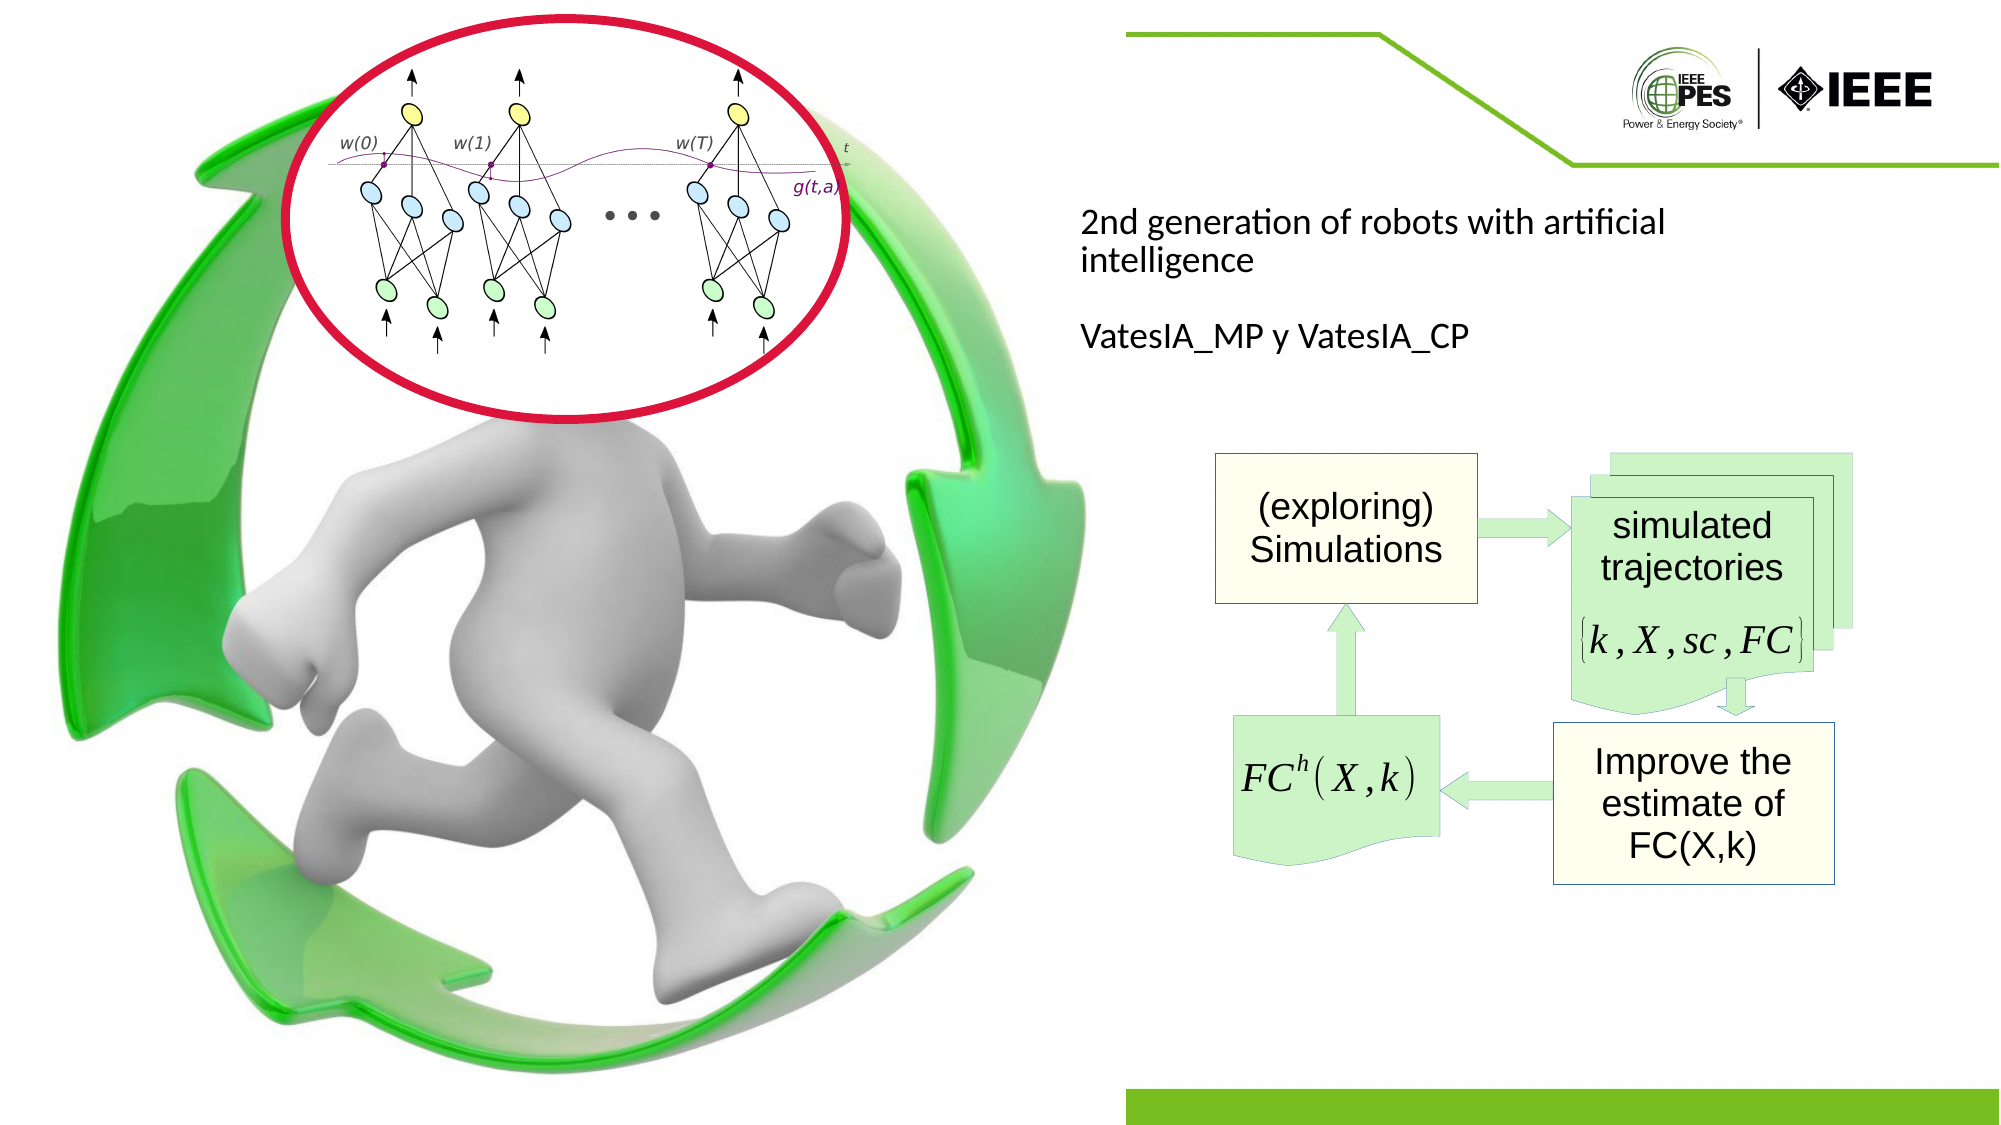

# 2nd generation of robots with artificial intelligence VatesIA_MP y VatesIA_CP